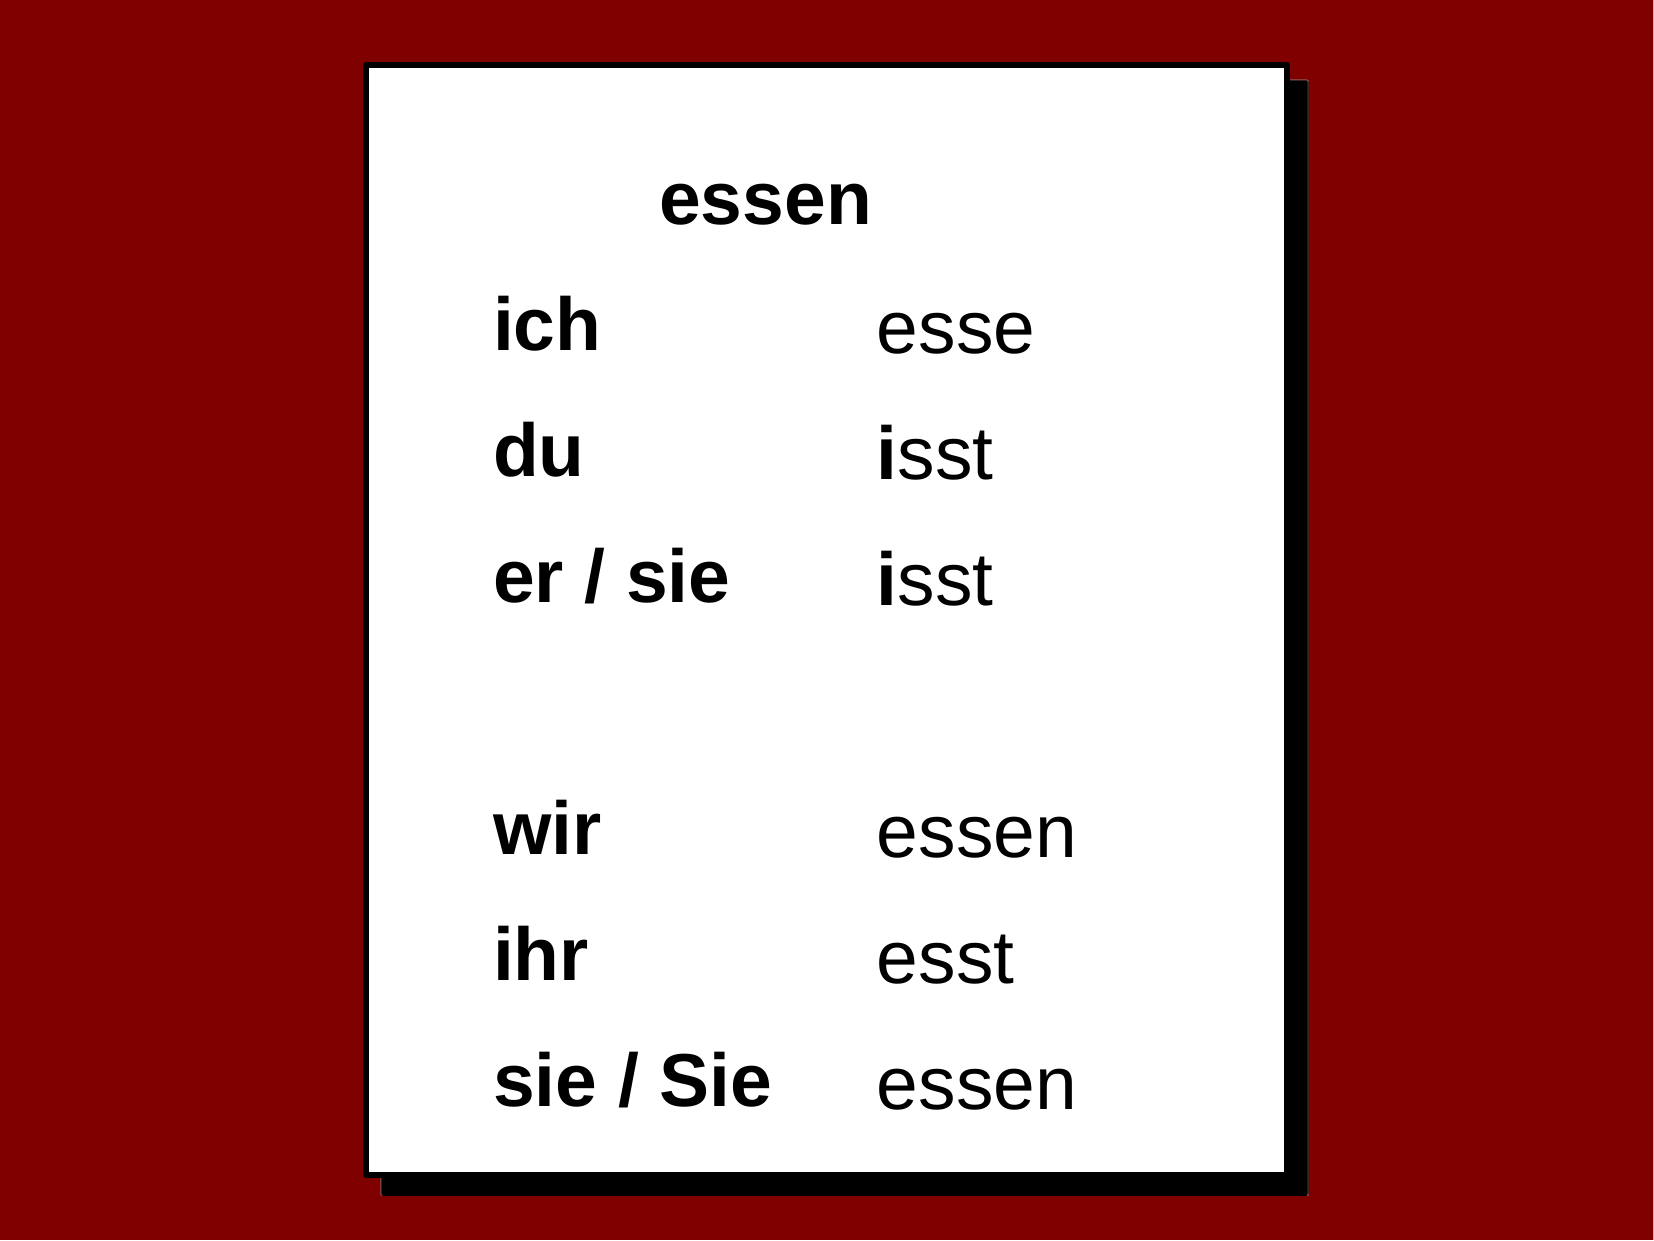

essen
ich
du
er / sie
wir
ihr
sie / Sie
esse
isst
isst
essen
esst
essen